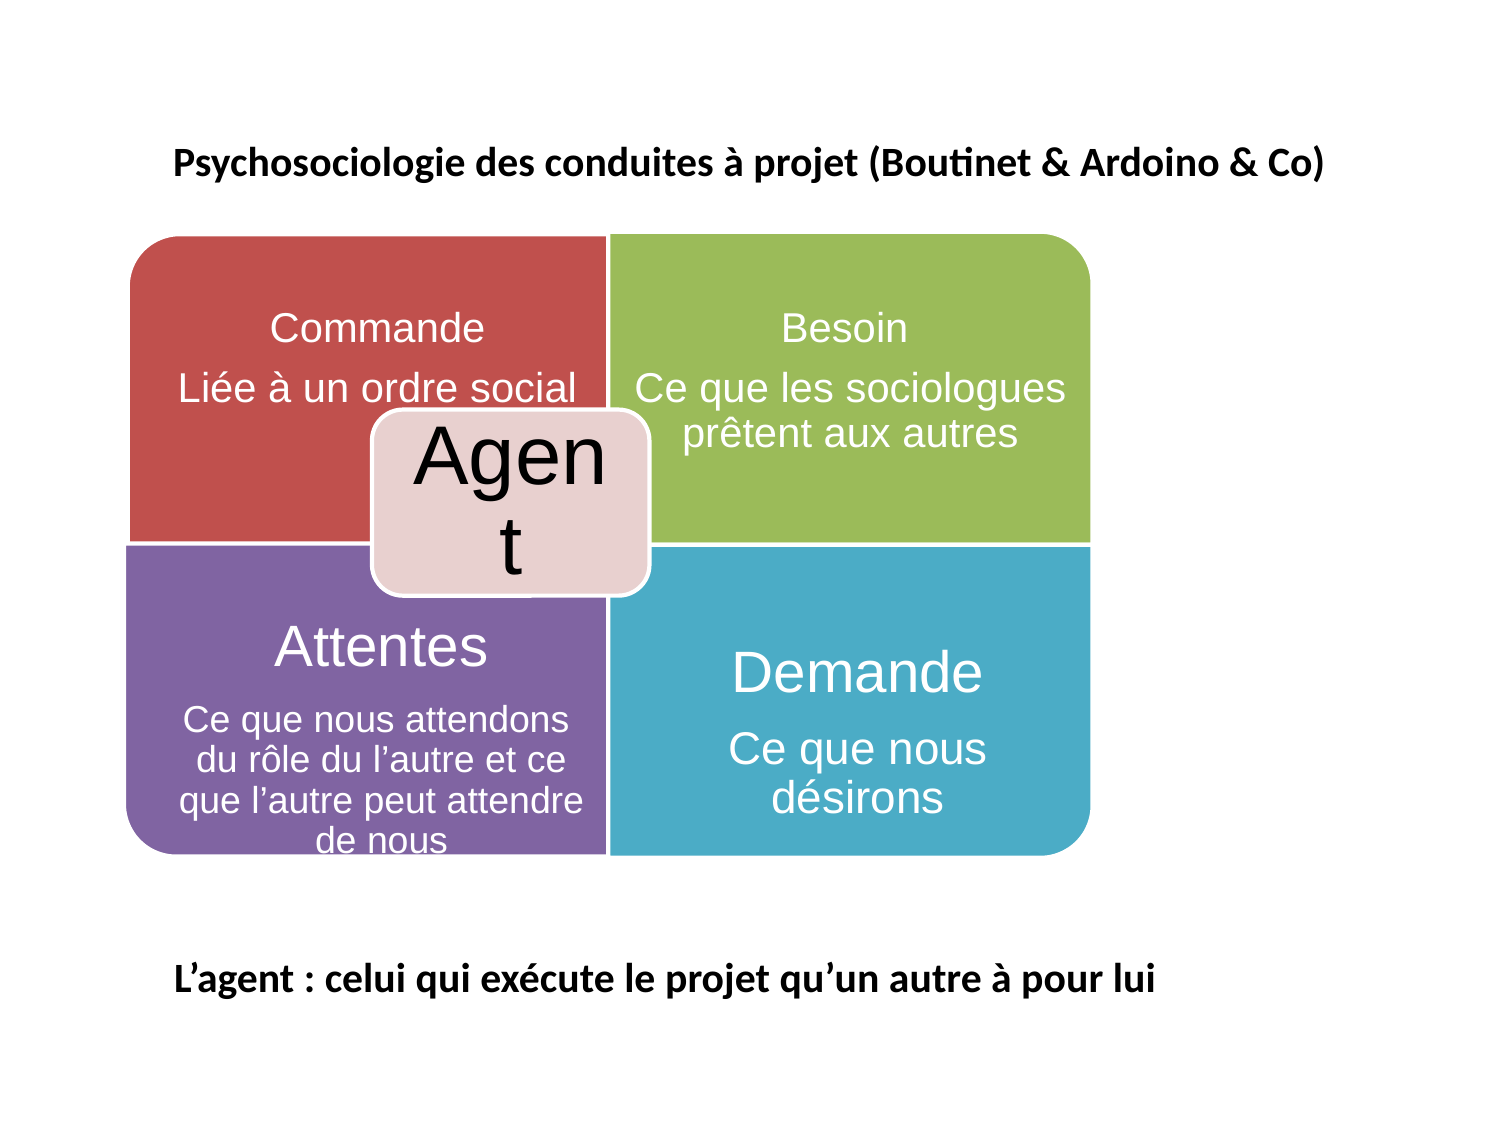

# Psychosociologie des conduites à projet (Boutinet & Ardoino & Co)
Commande
Liée à un ordre social
Besoin
Ce que les sociologues prêtent aux autres
Agent
Demande
Ce que nous désirons
Attentes
Ce que nous attendons du rôle du l’autre et ce que l’autre peut attendre de nous
L’agent : celui qui exécute le projet qu’un autre à pour lui